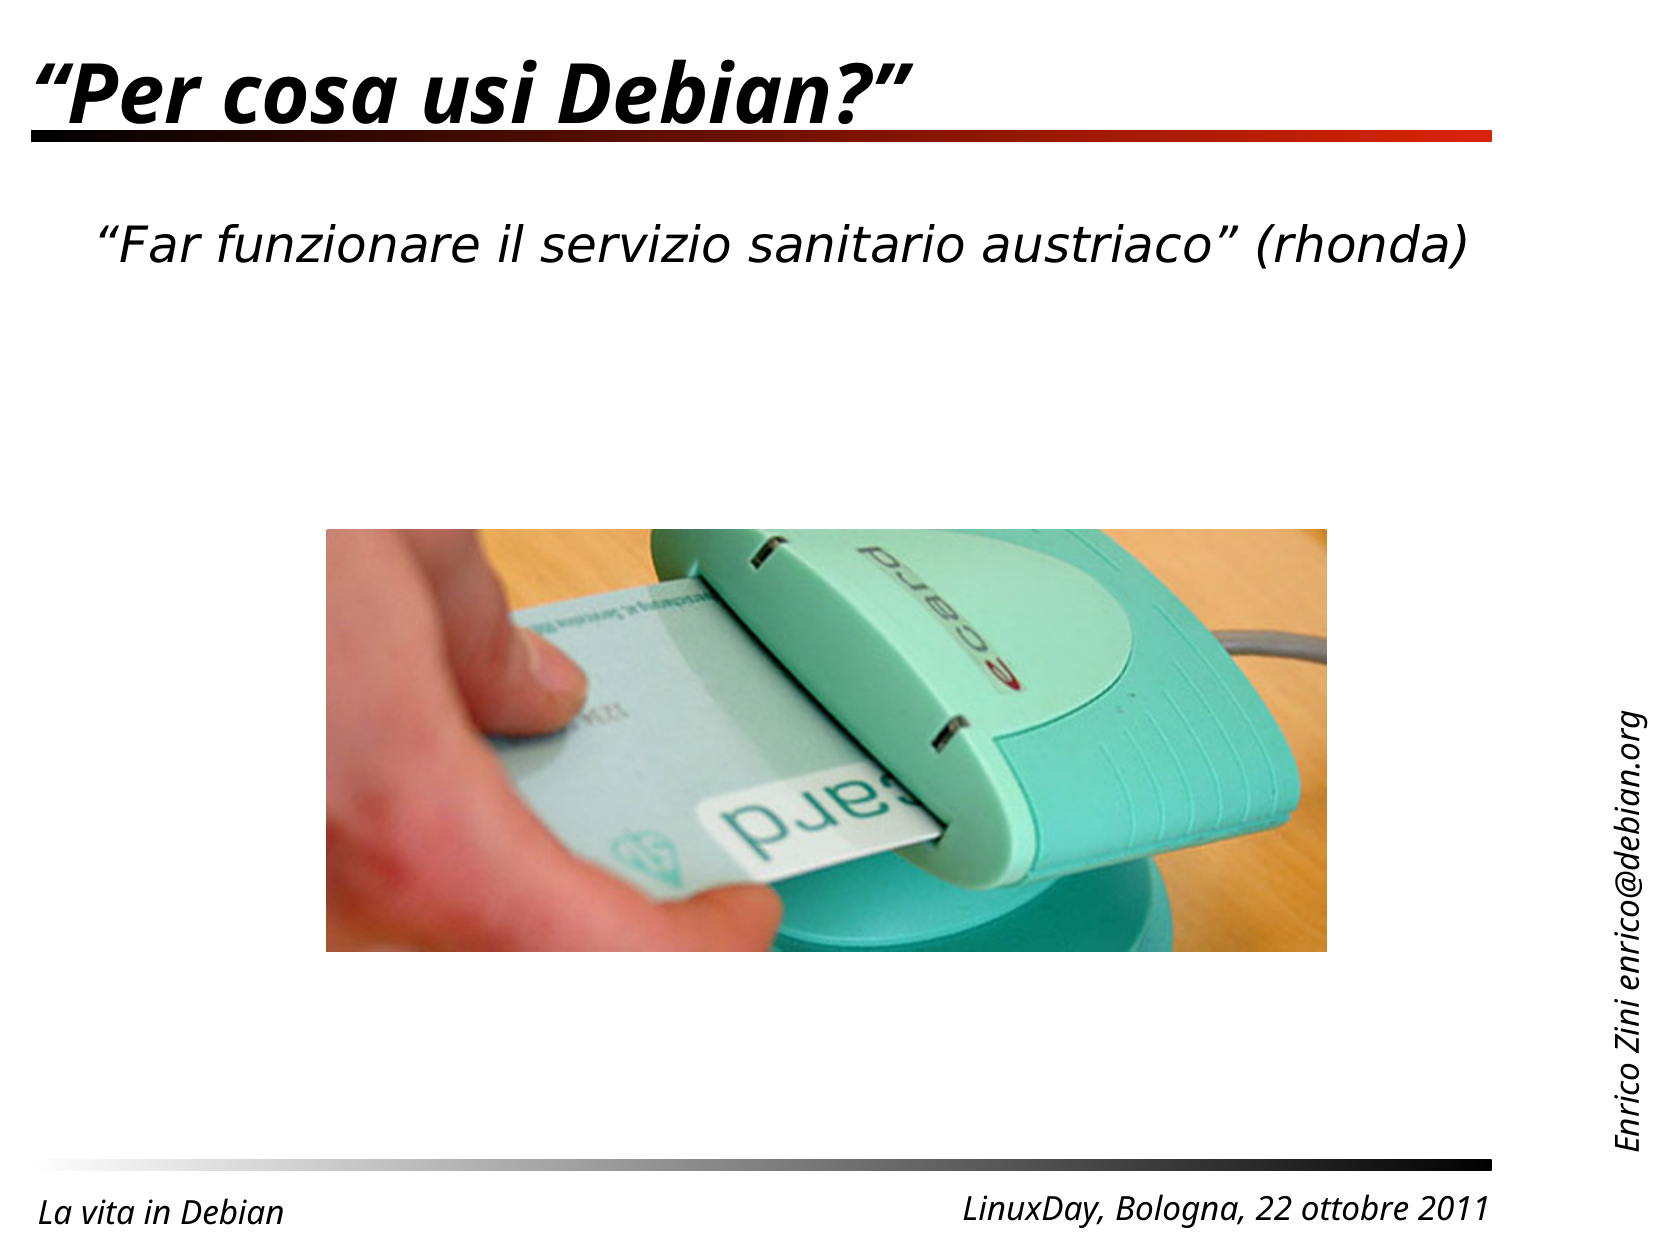

“Per cosa usi Debian?”
“Far funzionare il servizio sanitario austriaco” (rhonda)